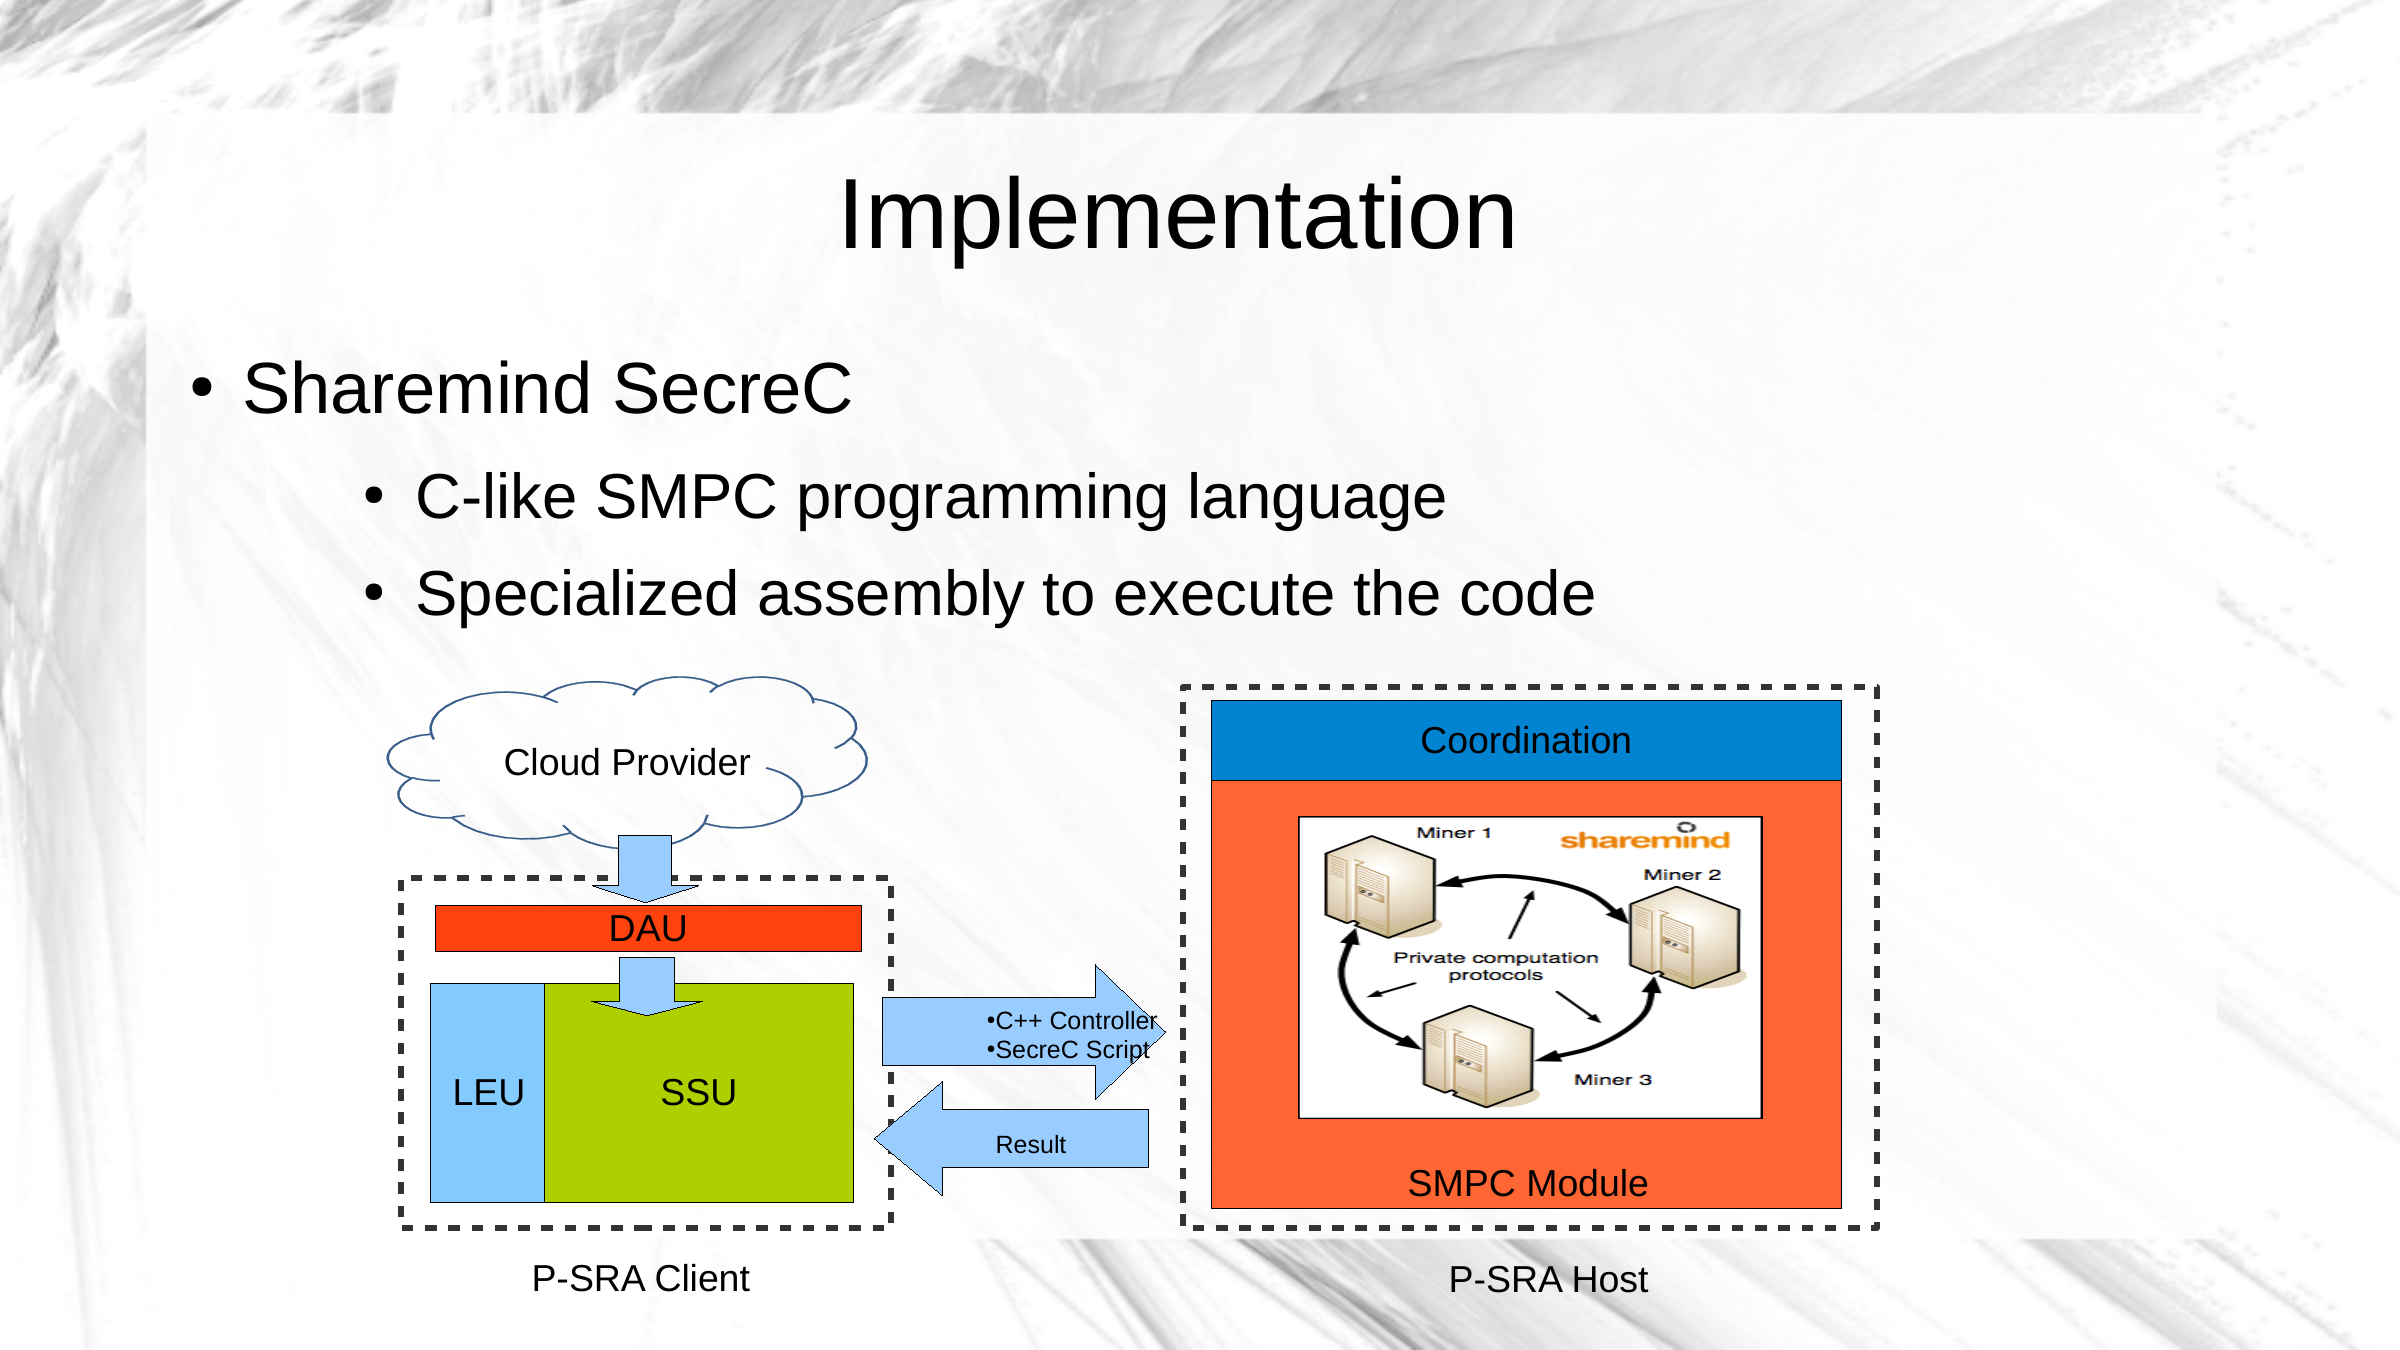

# Implementation
Sharemind SecreC
C-like SMPC programming language
Specialized assembly to execute the code
Cloud Provider
Coordination
DAU
LEU
SSU
C++ Controller
SecreC Script
Result
SMPC Module
P-SRA Client
P-SRA Host